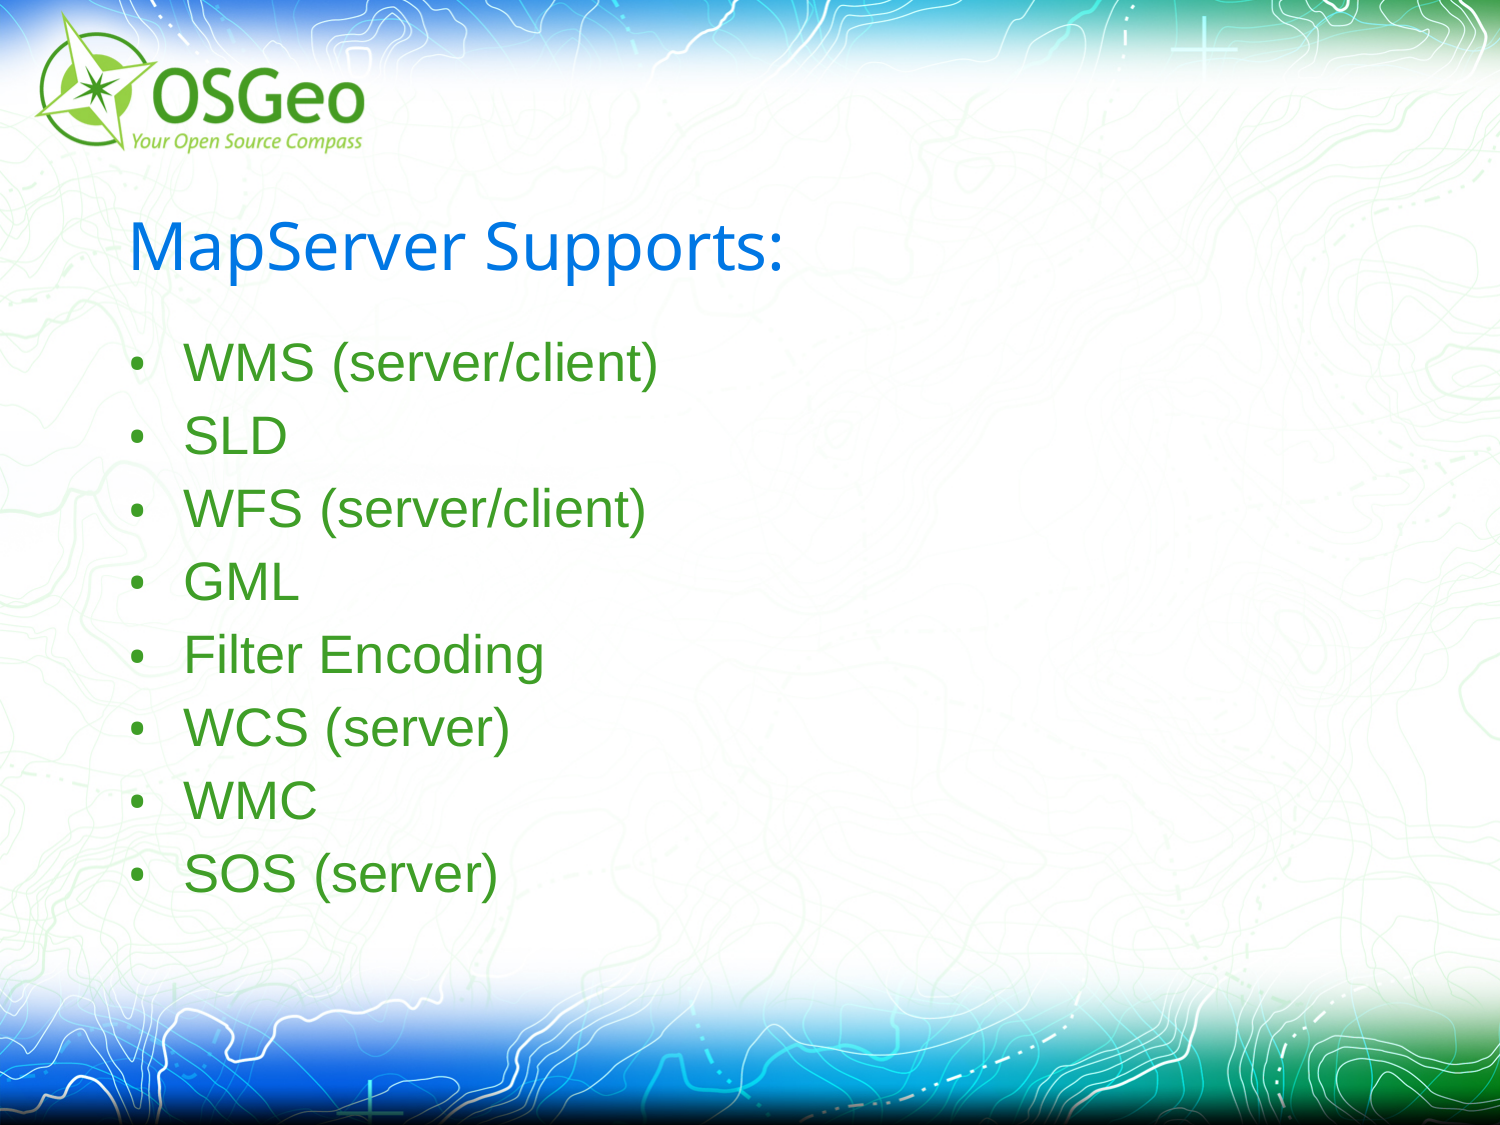

# MapServer Supports:
WMS (server/client)
SLD
WFS (server/client)
GML
Filter Encoding
WCS (server)
WMC
SOS (server)